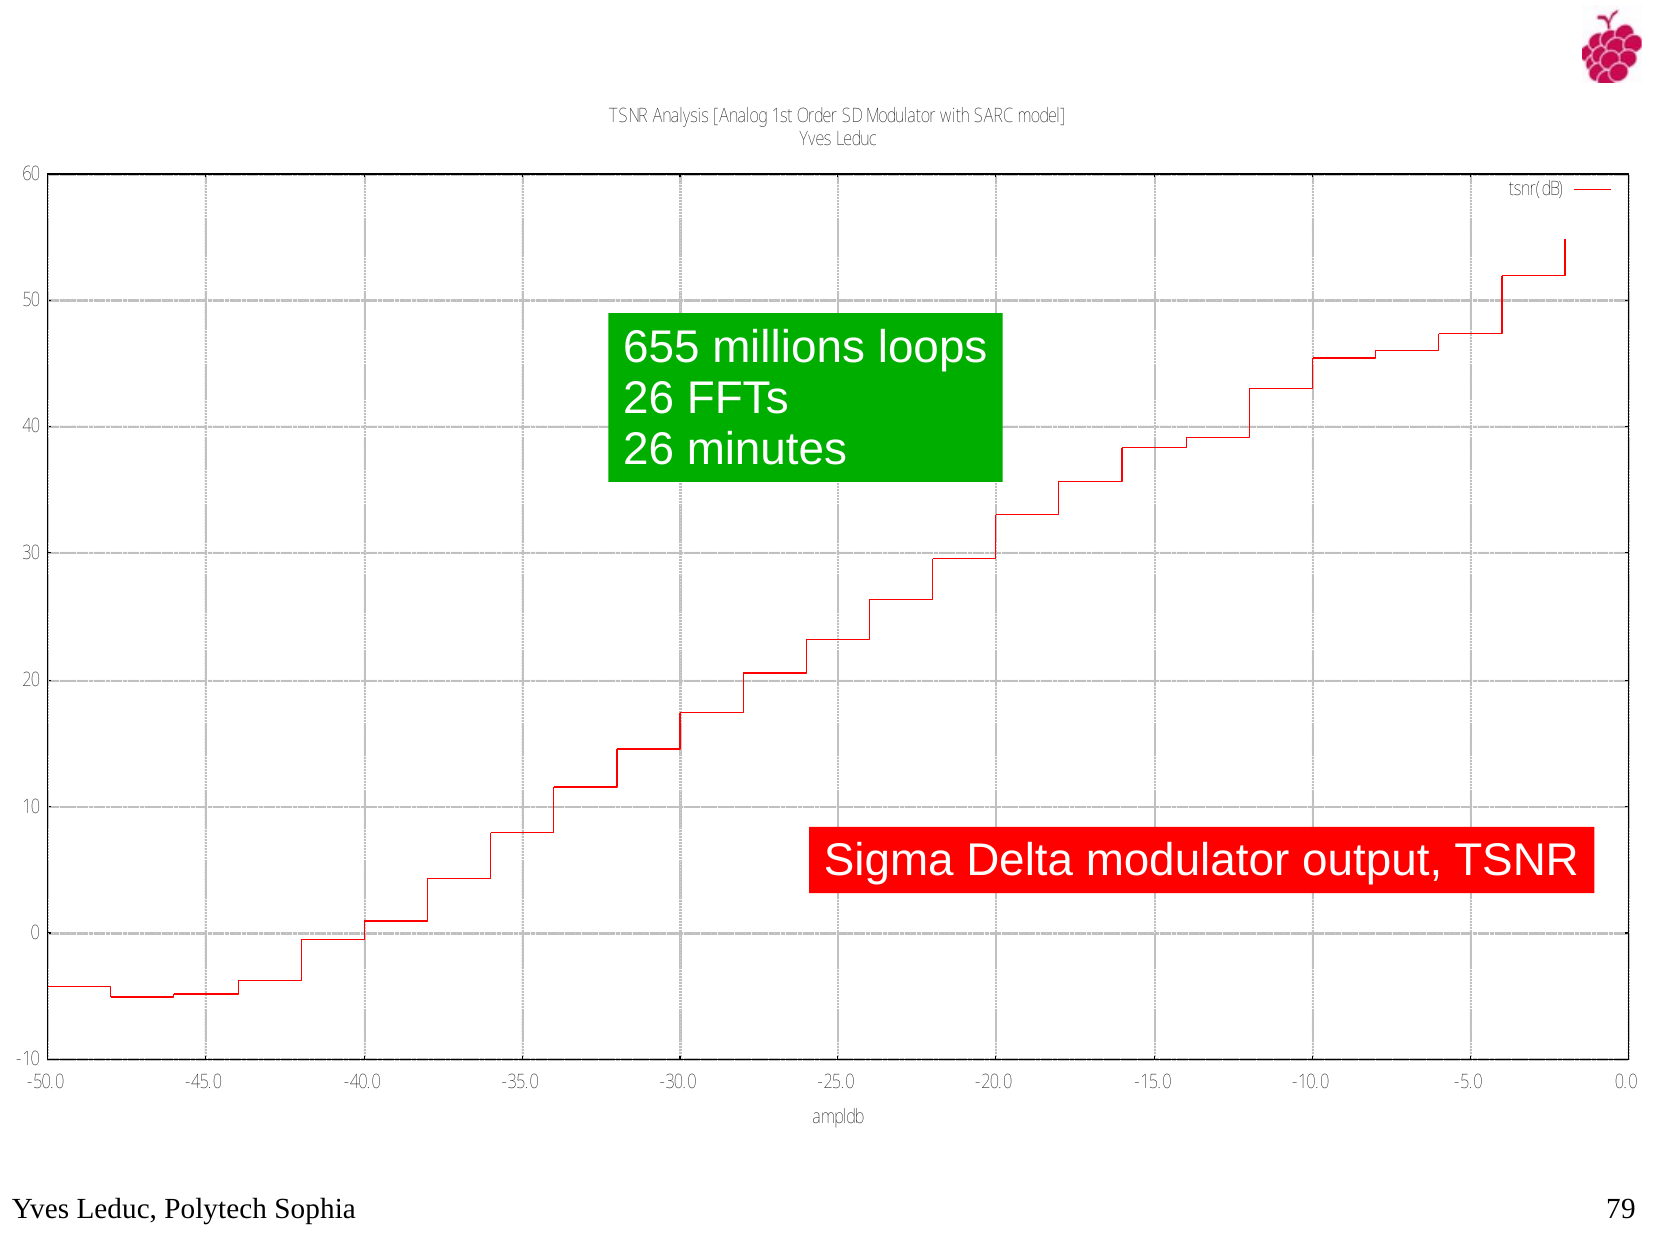

655 millions loops
26 FFTs
26 minutes
Sigma Delta modulator output, TSNR
Yves Leduc, Polytech Sophia
79